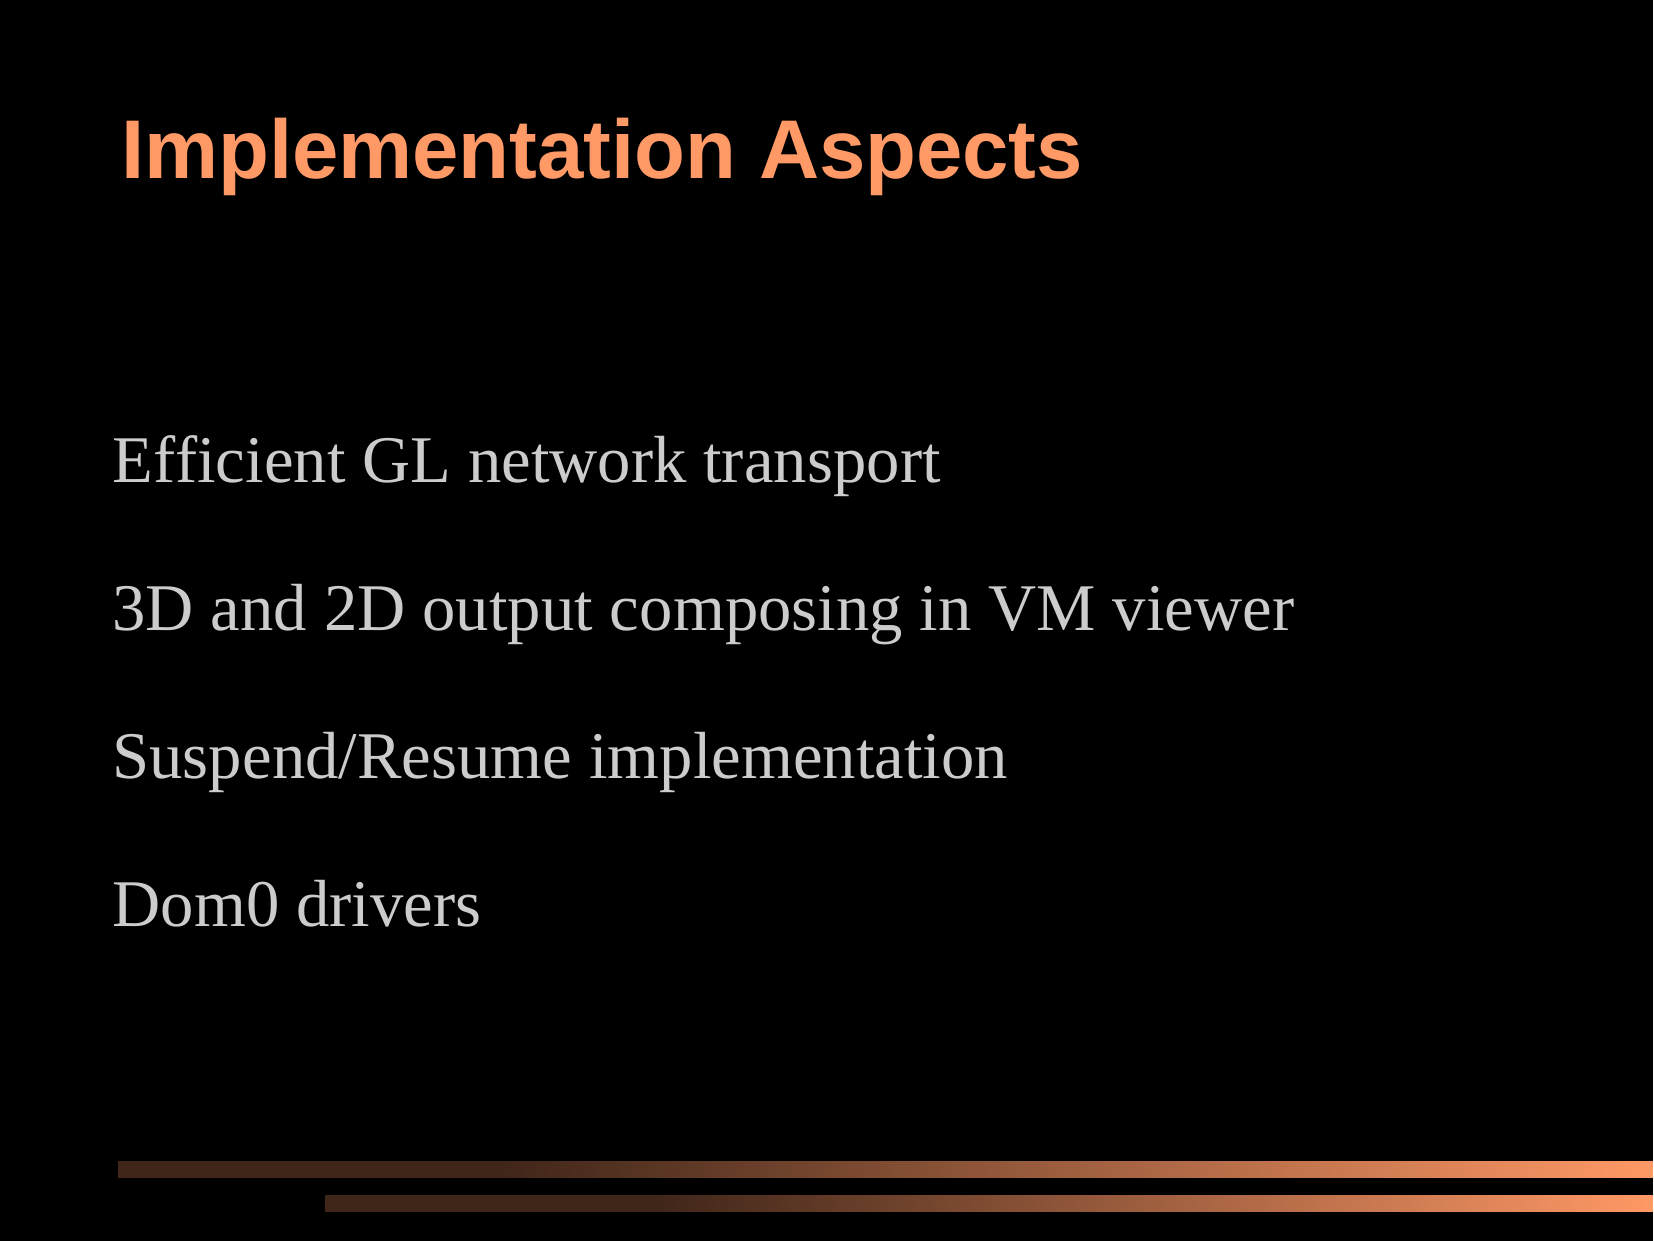

# Implementation Aspects
Efficient GL network transport
3D and 2D output composing in VM viewer
Suspend/Resume implementation
Dom0 drivers